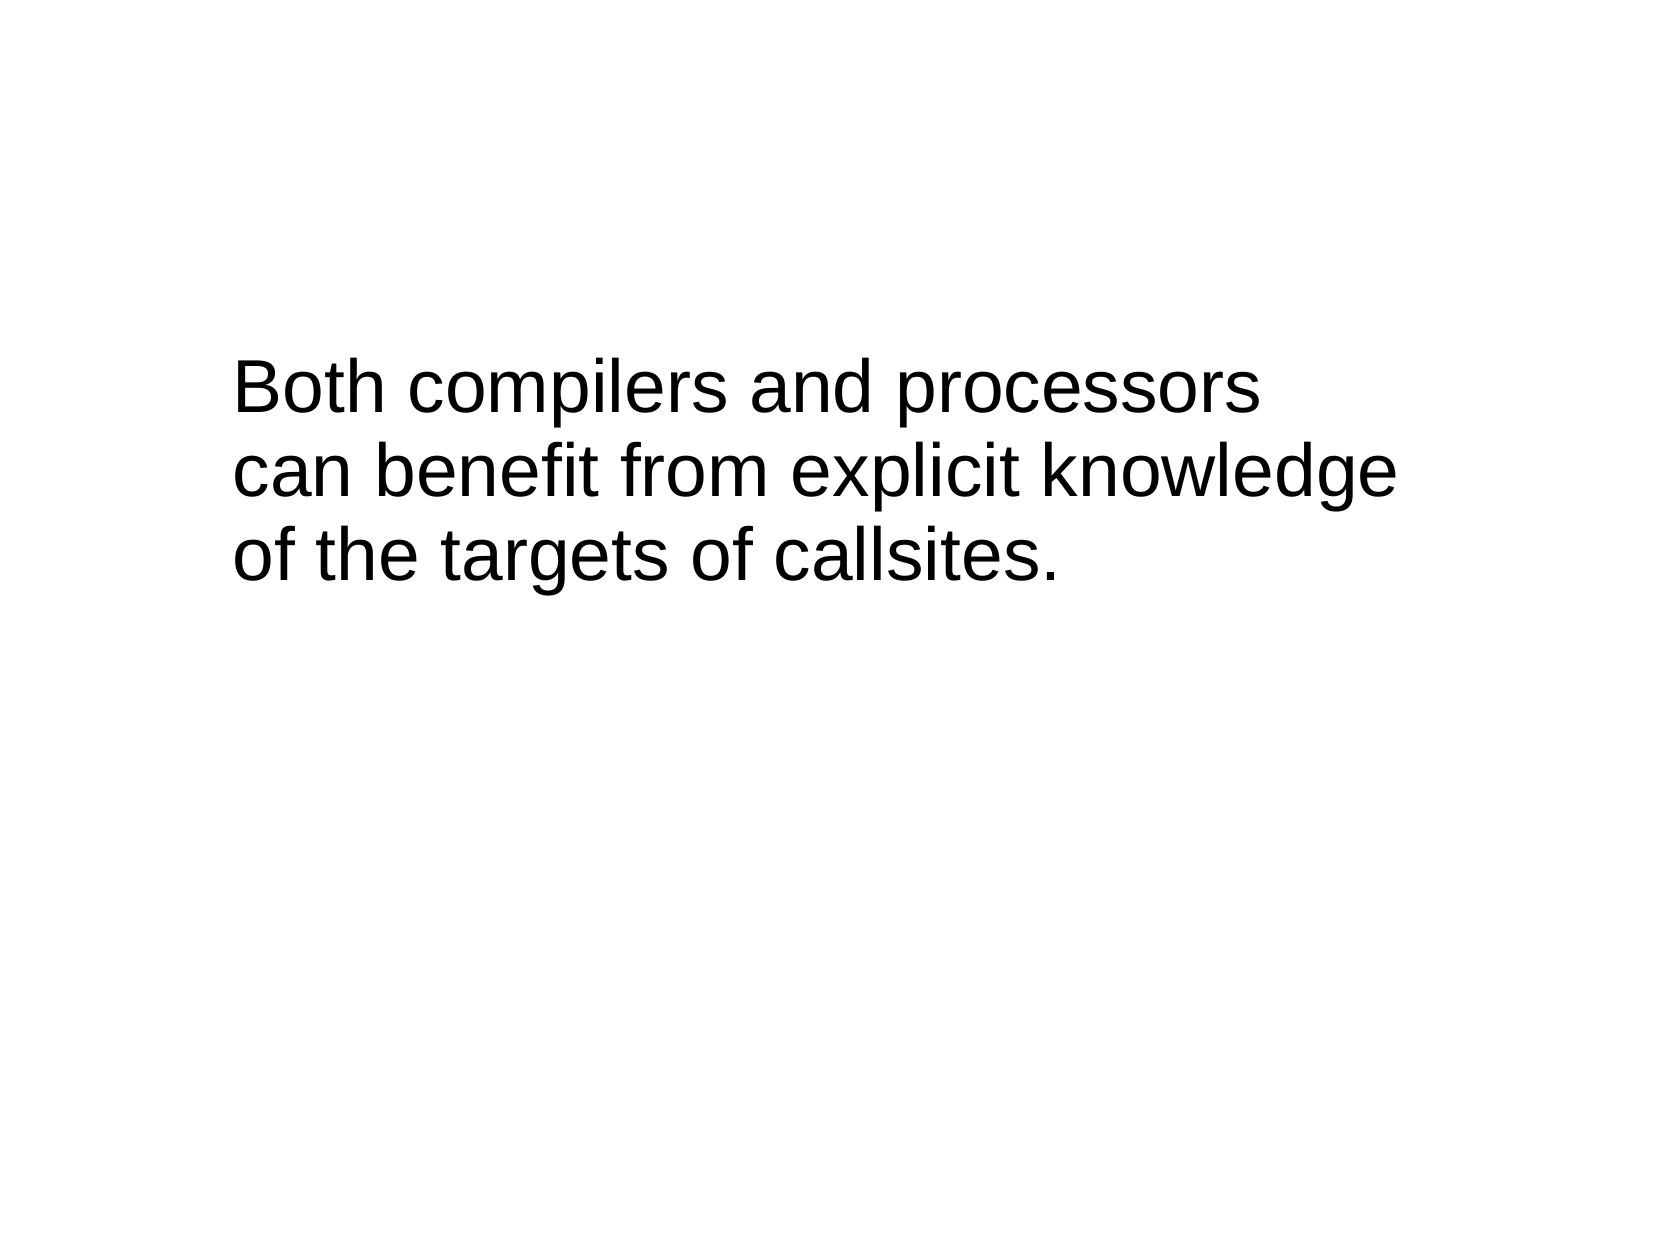

Both compilers and processors
can benefit from explicit knowledge
of the targets of callsites.